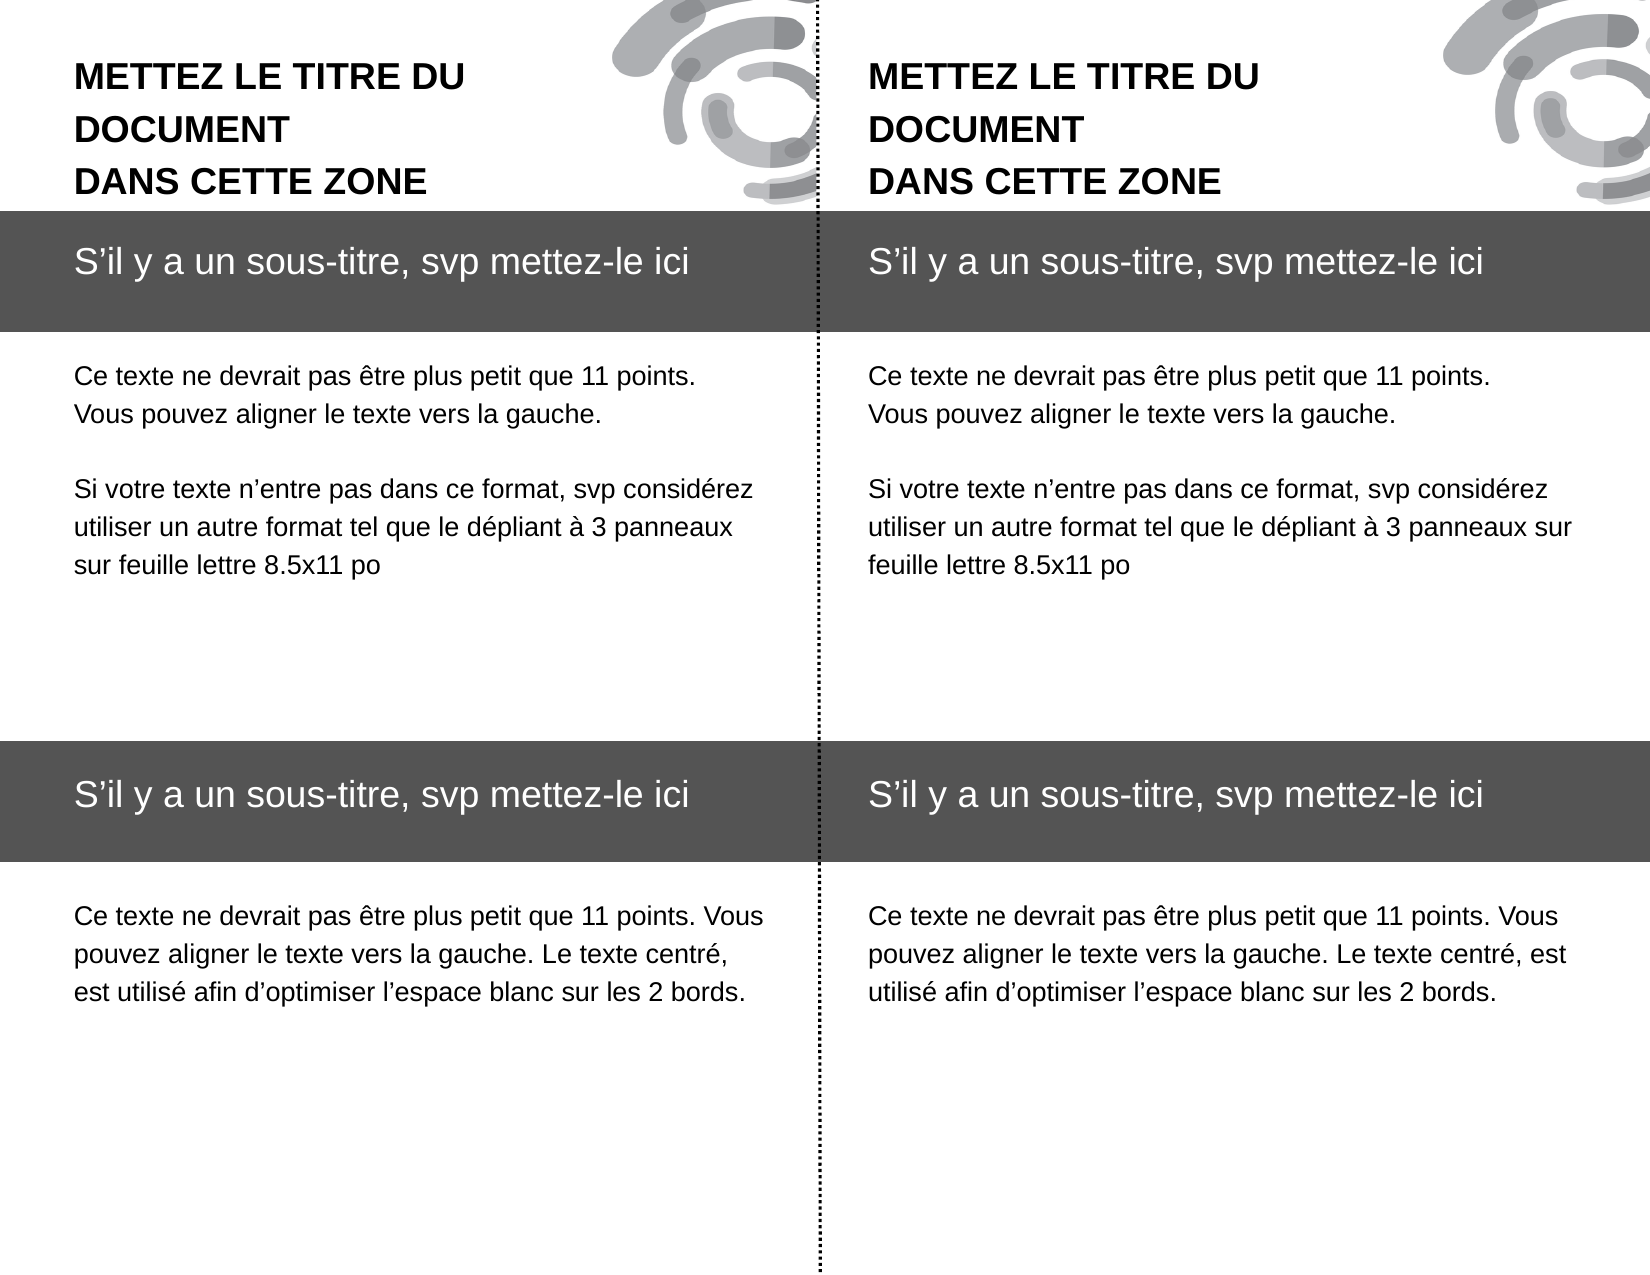

METTEZ LE TITRE DU DOCUMENT
DANS CETTE ZONE
METTEZ LE TITRE DU DOCUMENT
DANS CETTE ZONE
S’il y a un sous-titre, svp mettez-le ici
S’il y a un sous-titre, svp mettez-le ici
Ce texte ne devrait pas être plus petit que 11 points.
Vous pouvez aligner le texte vers la gauche.
Si votre texte n’entre pas dans ce format, svp considérez utiliser un autre format tel que le dépliant à 3 panneaux sur feuille lettre 8.5x11 po
Ce texte ne devrait pas être plus petit que 11 points.
Vous pouvez aligner le texte vers la gauche.
Si votre texte n’entre pas dans ce format, svp considérez utiliser un autre format tel que le dépliant à 3 panneaux sur feuille lettre 8.5x11 po
S’il y a un sous-titre, svp mettez-le ici
S’il y a un sous-titre, svp mettez-le ici
Ce texte ne devrait pas être plus petit que 11 points. Vous pouvez aligner le texte vers la gauche. Le texte centré, est utilisé afin d’optimiser l’espace blanc sur les 2 bords.
Ce texte ne devrait pas être plus petit que 11 points. Vous pouvez aligner le texte vers la gauche. Le texte centré, est utilisé afin d’optimiser l’espace blanc sur les 2 bords.